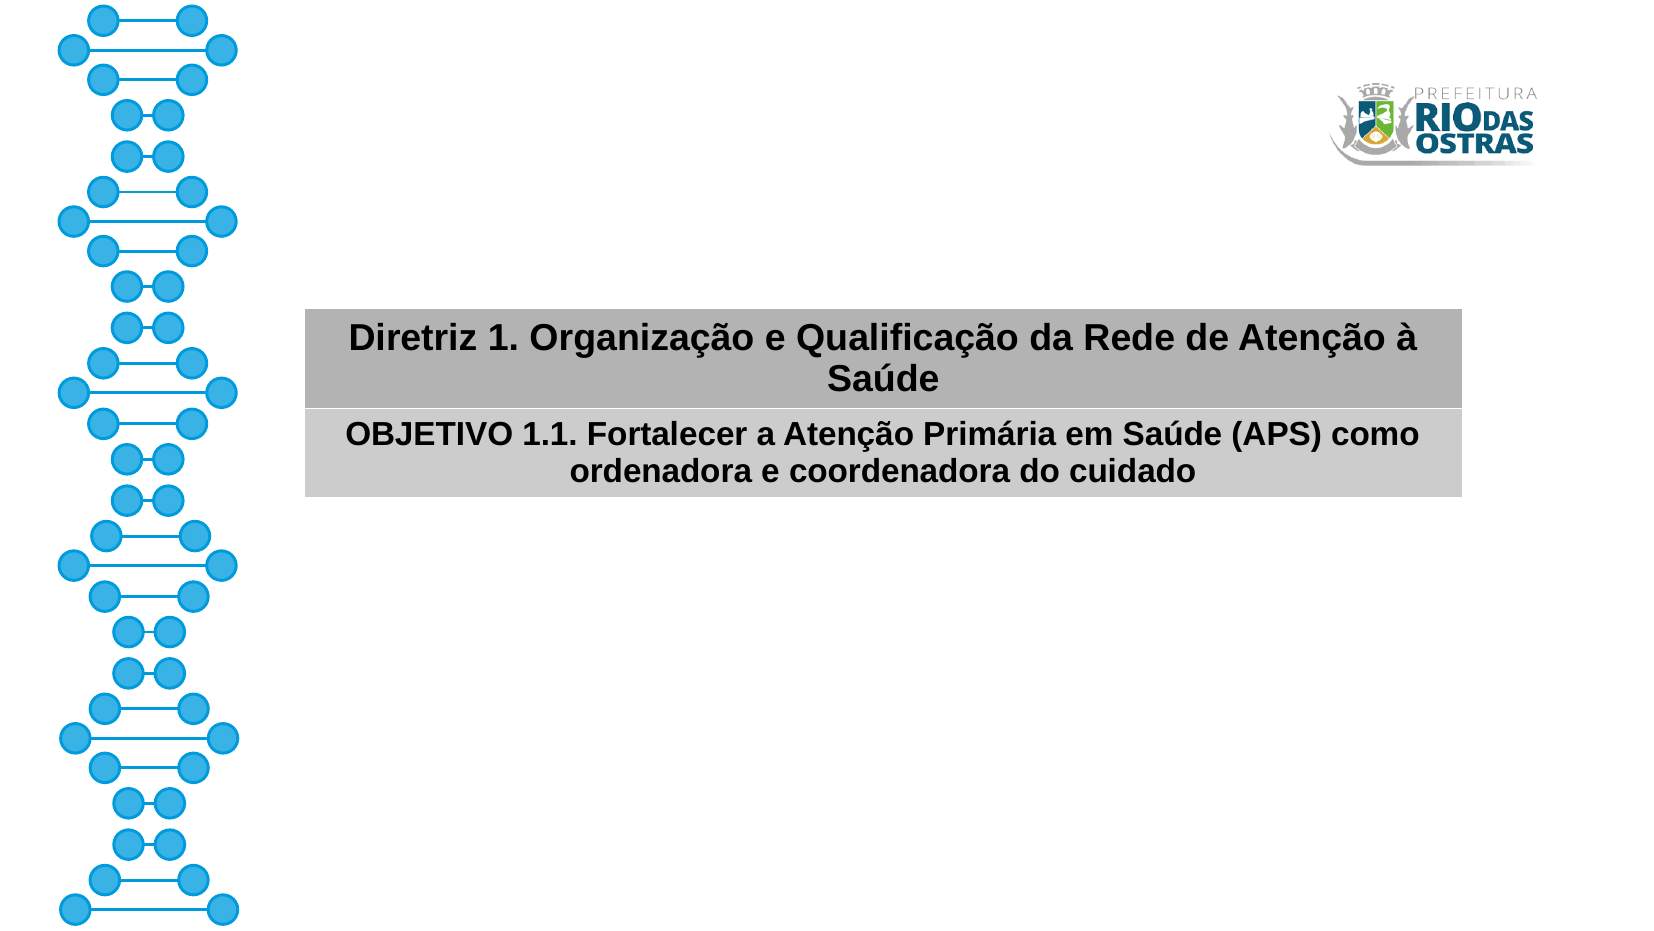

| Diretriz 1. Organização e Qualificação da Rede de Atenção à Saúde |
| --- |
| OBJETIVO 1.1. Fortalecer a Atenção Primária em Saúde (APS) como ordenadora e coordenadora do cuidado |